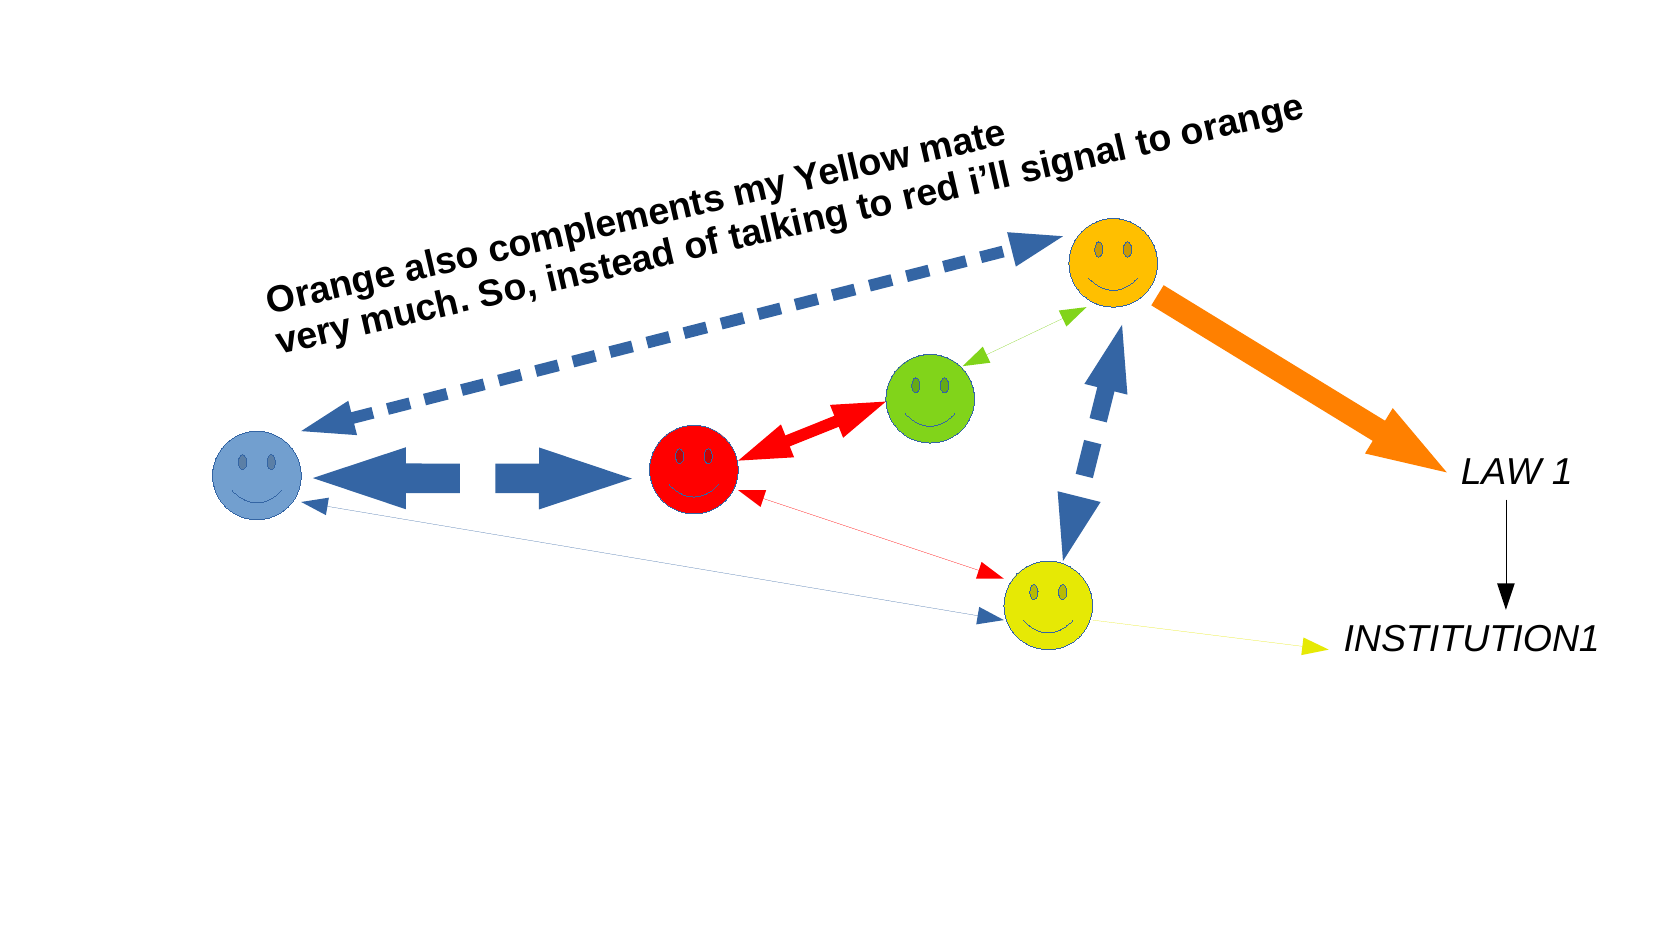

Orange also complements my Yellow mate
very much. So, instead of talking to red i’ll signal to orange
LAW 1
INSTITUTION1